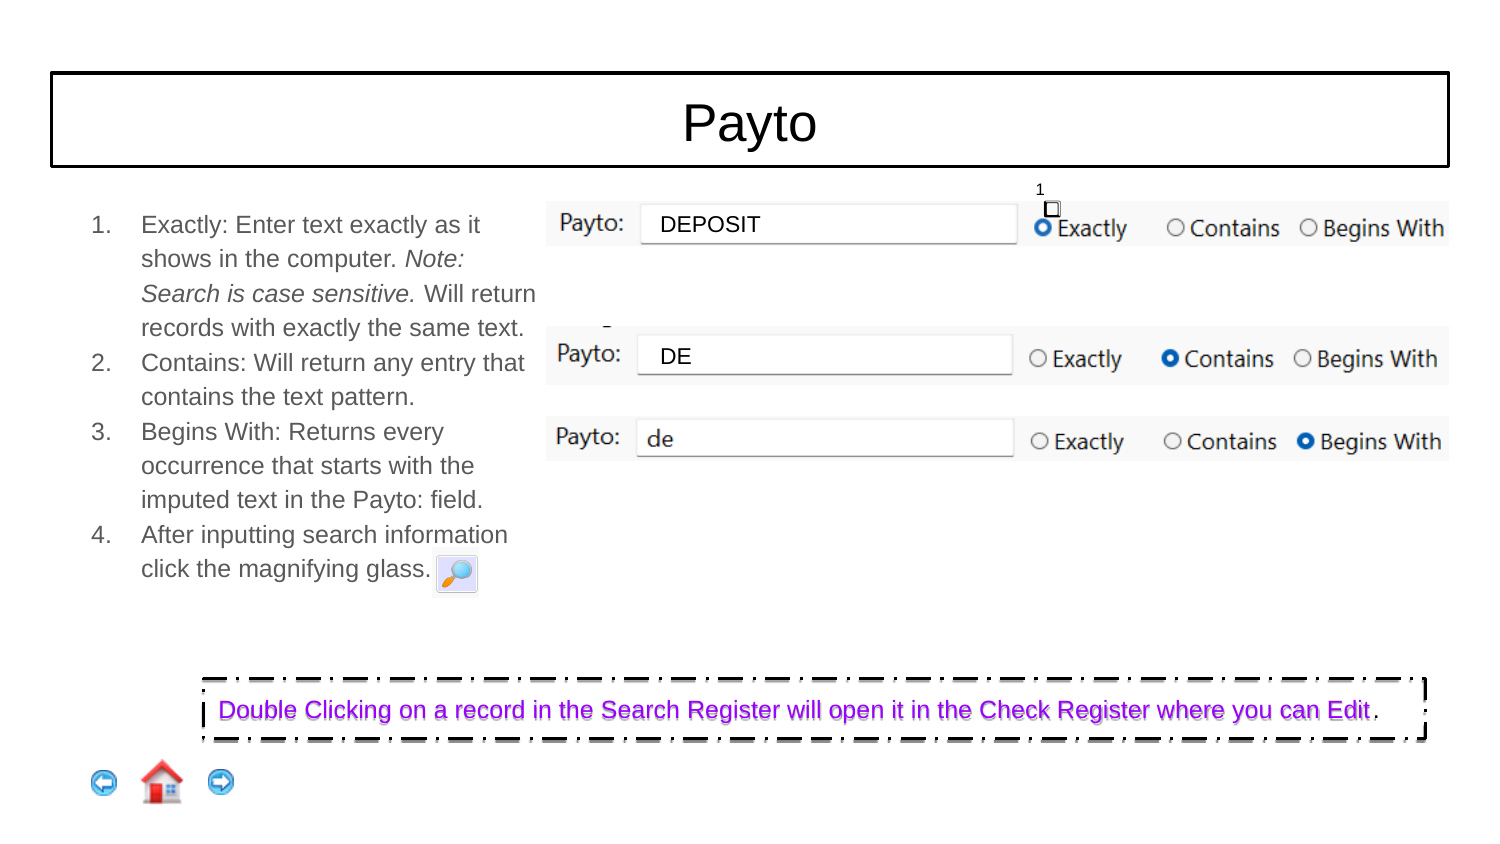

# Payto
1️⃣
Exactly: Enter text exactly as it shows in the computer. Note: Search is case sensitive. Will return records with exactly the same text.
Contains: Will return any entry that contains the text pattern.
Begins With: Returns every occurrence that starts with the imputed text in the Payto: field.
After inputting search information click the magnifying glass.
DEPOSIT
DE
Double Clicking on a record in the Search Register will open it in the Check Register where you can Edit.